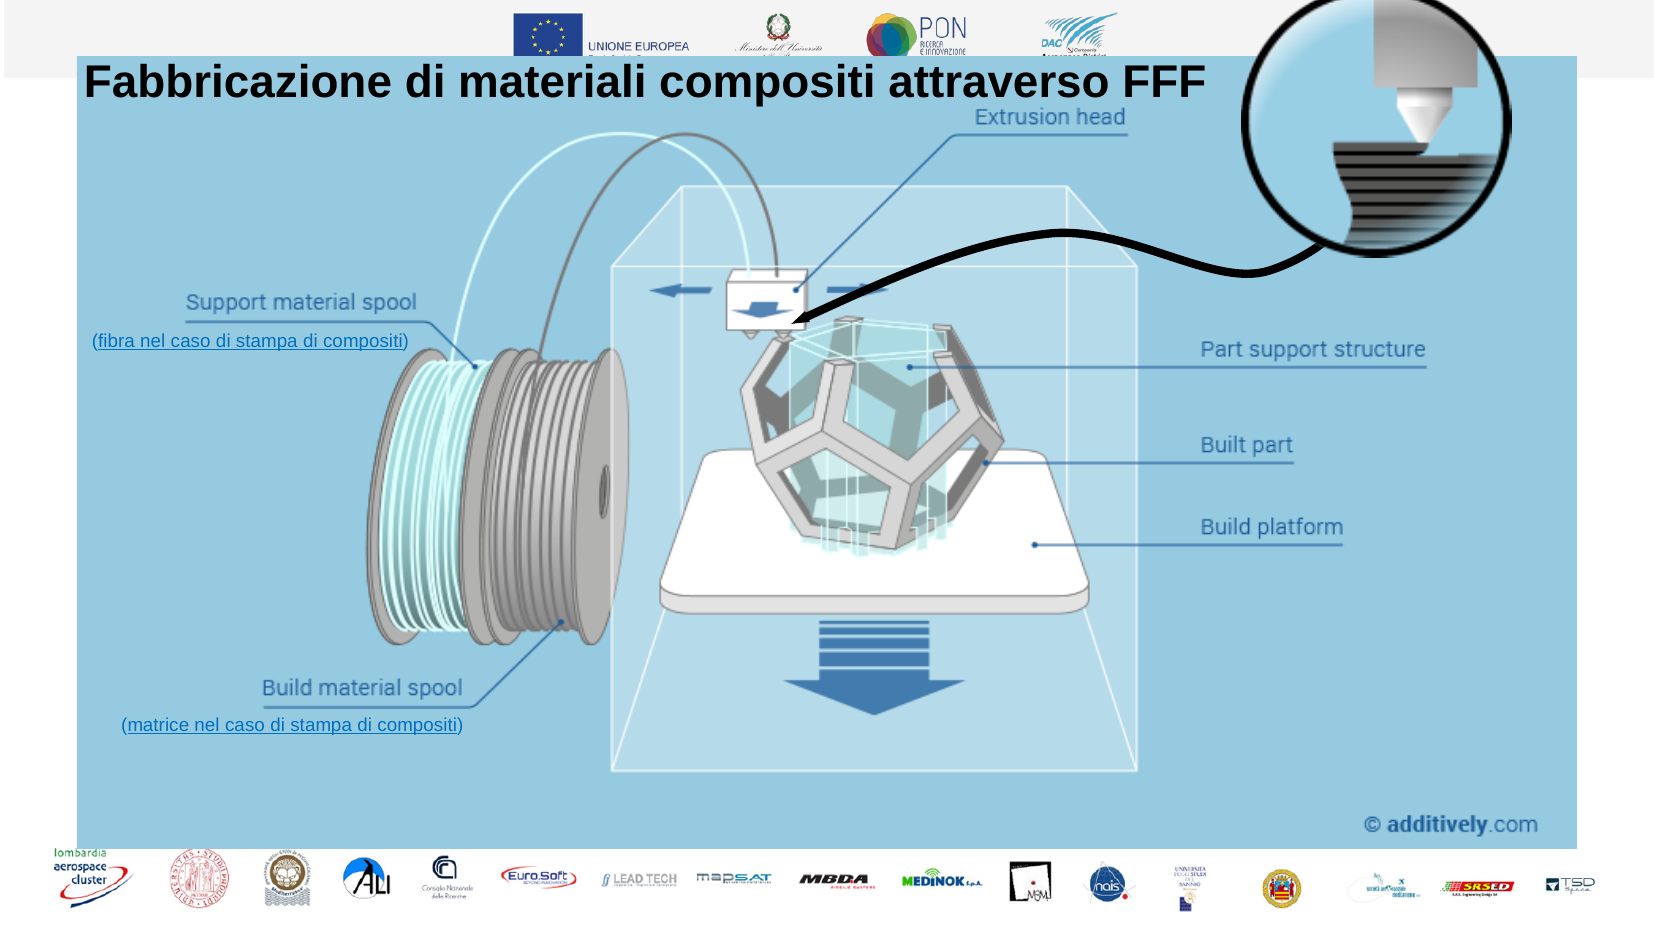

Fabbricazione di materiali compositi attraverso FFF
(fibra nel caso di stampa di compositi)
(matrice nel caso di stampa di compositi)